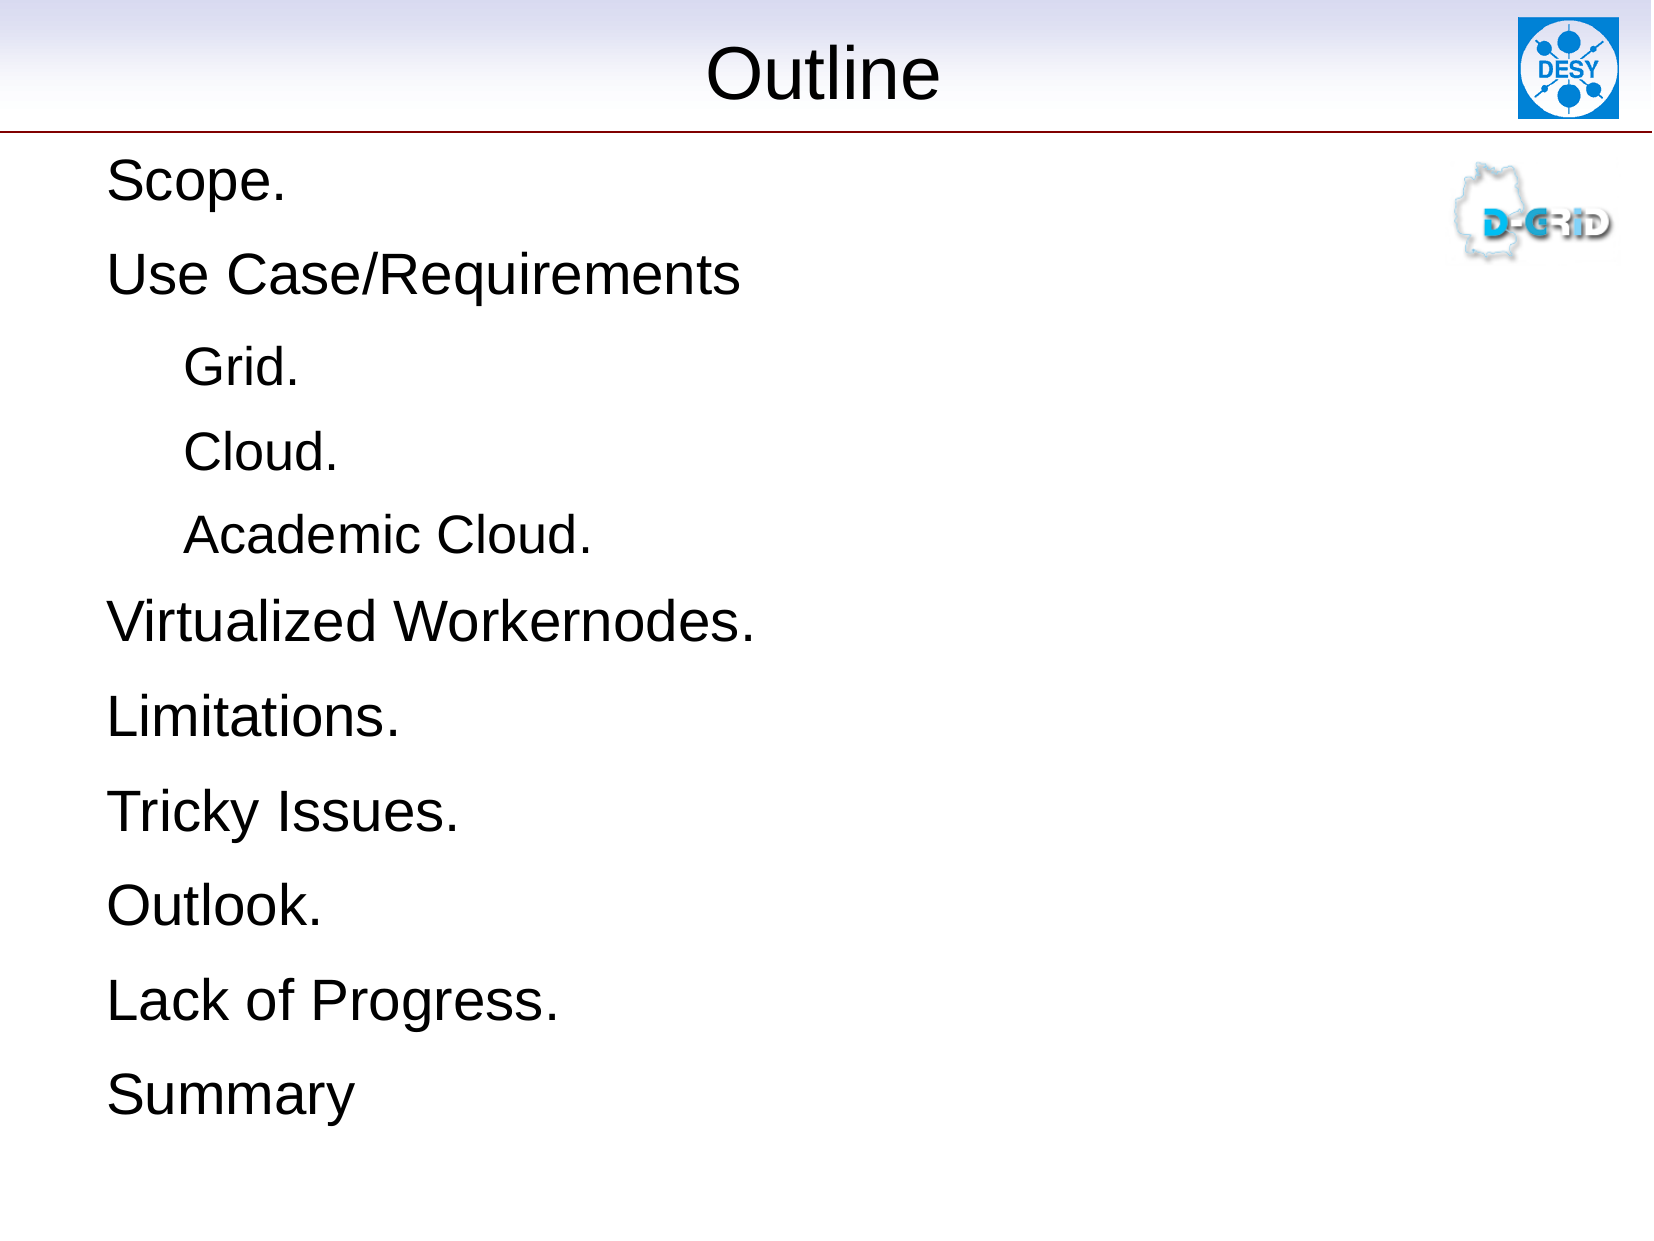

# Outline
Scope.
Use Case/Requirements
Grid.
Cloud.
Academic Cloud.
Virtualized Workernodes.
Limitations.
Tricky Issues.
Outlook.
Lack of Progress.
Summary